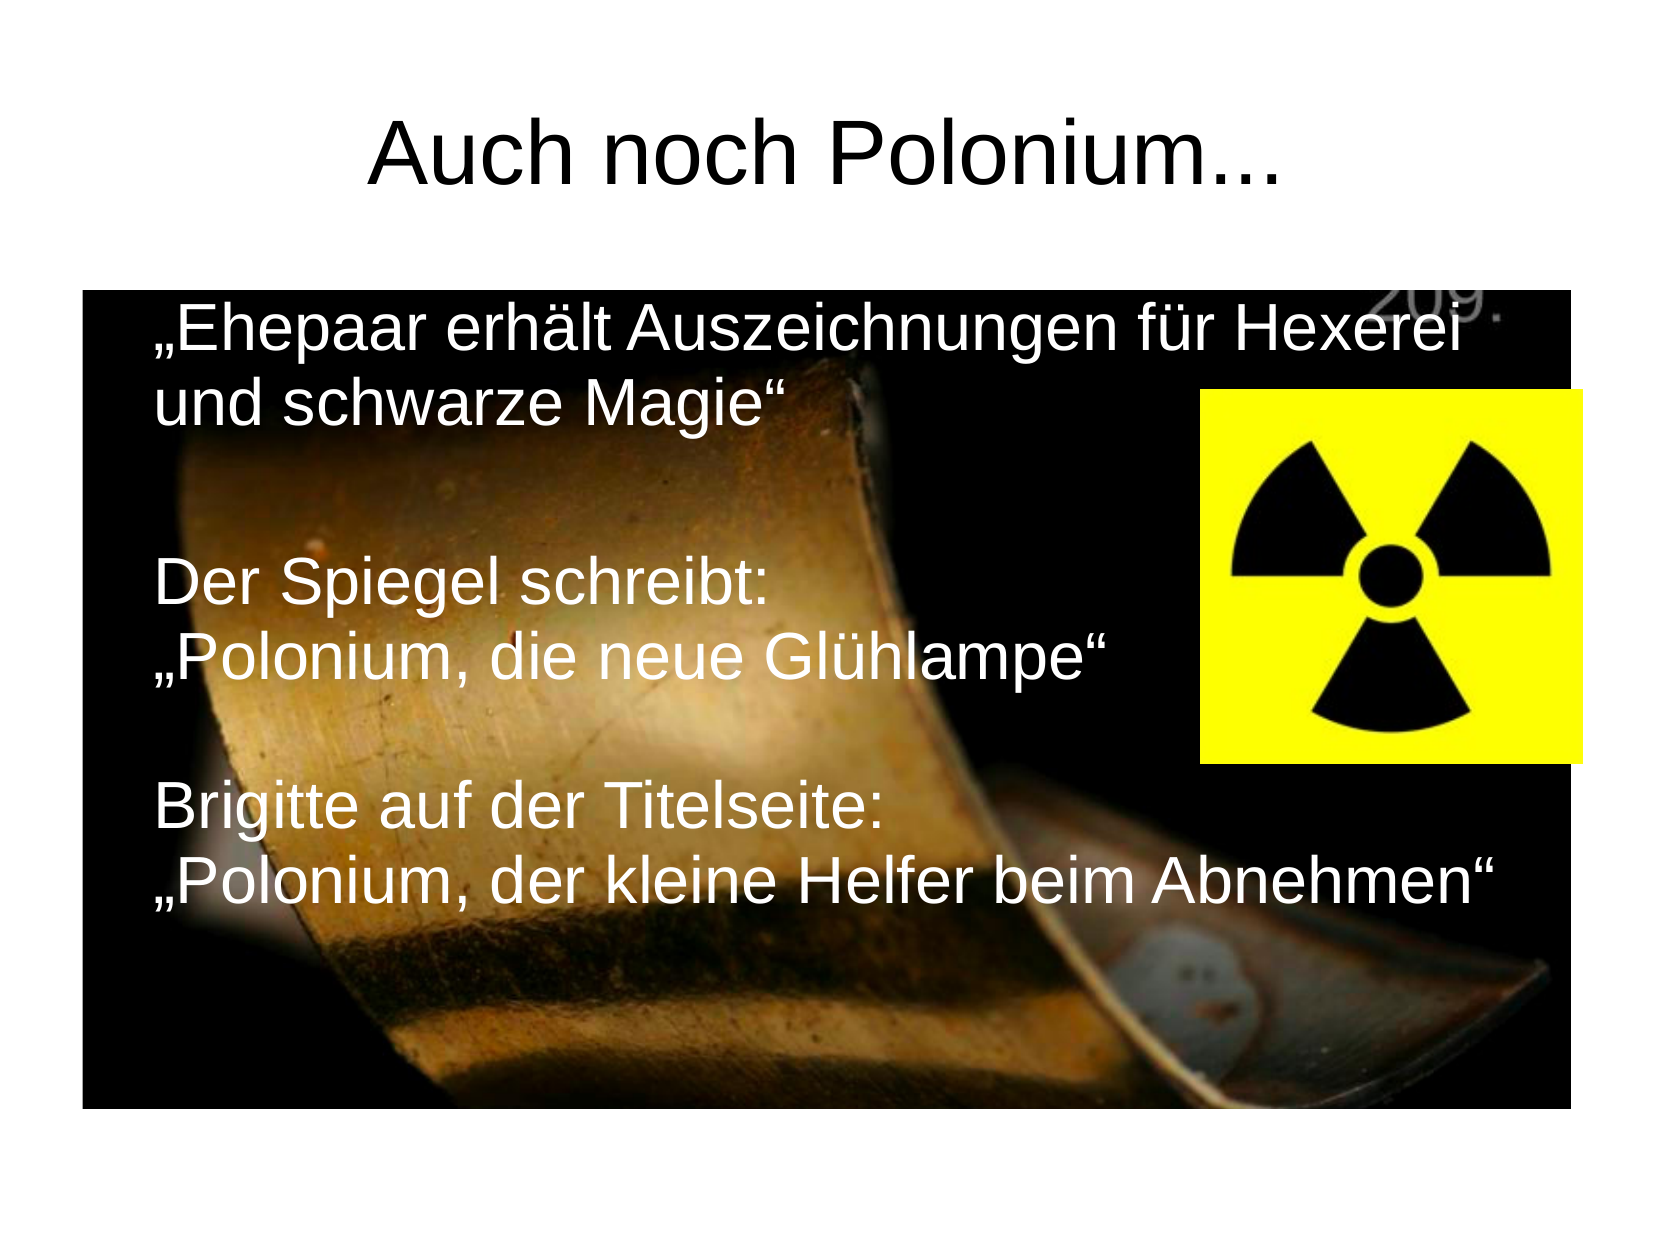

# Auch noch Polonium...
„Ehepaar erhält Auszeichnungen für Hexerei und schwarze Magie“
Der Spiegel schreibt:
„Polonium, die neue Glühlampe“
Brigitte auf der Titelseite:
„Polonium, der kleine Helfer beim Abnehmen“